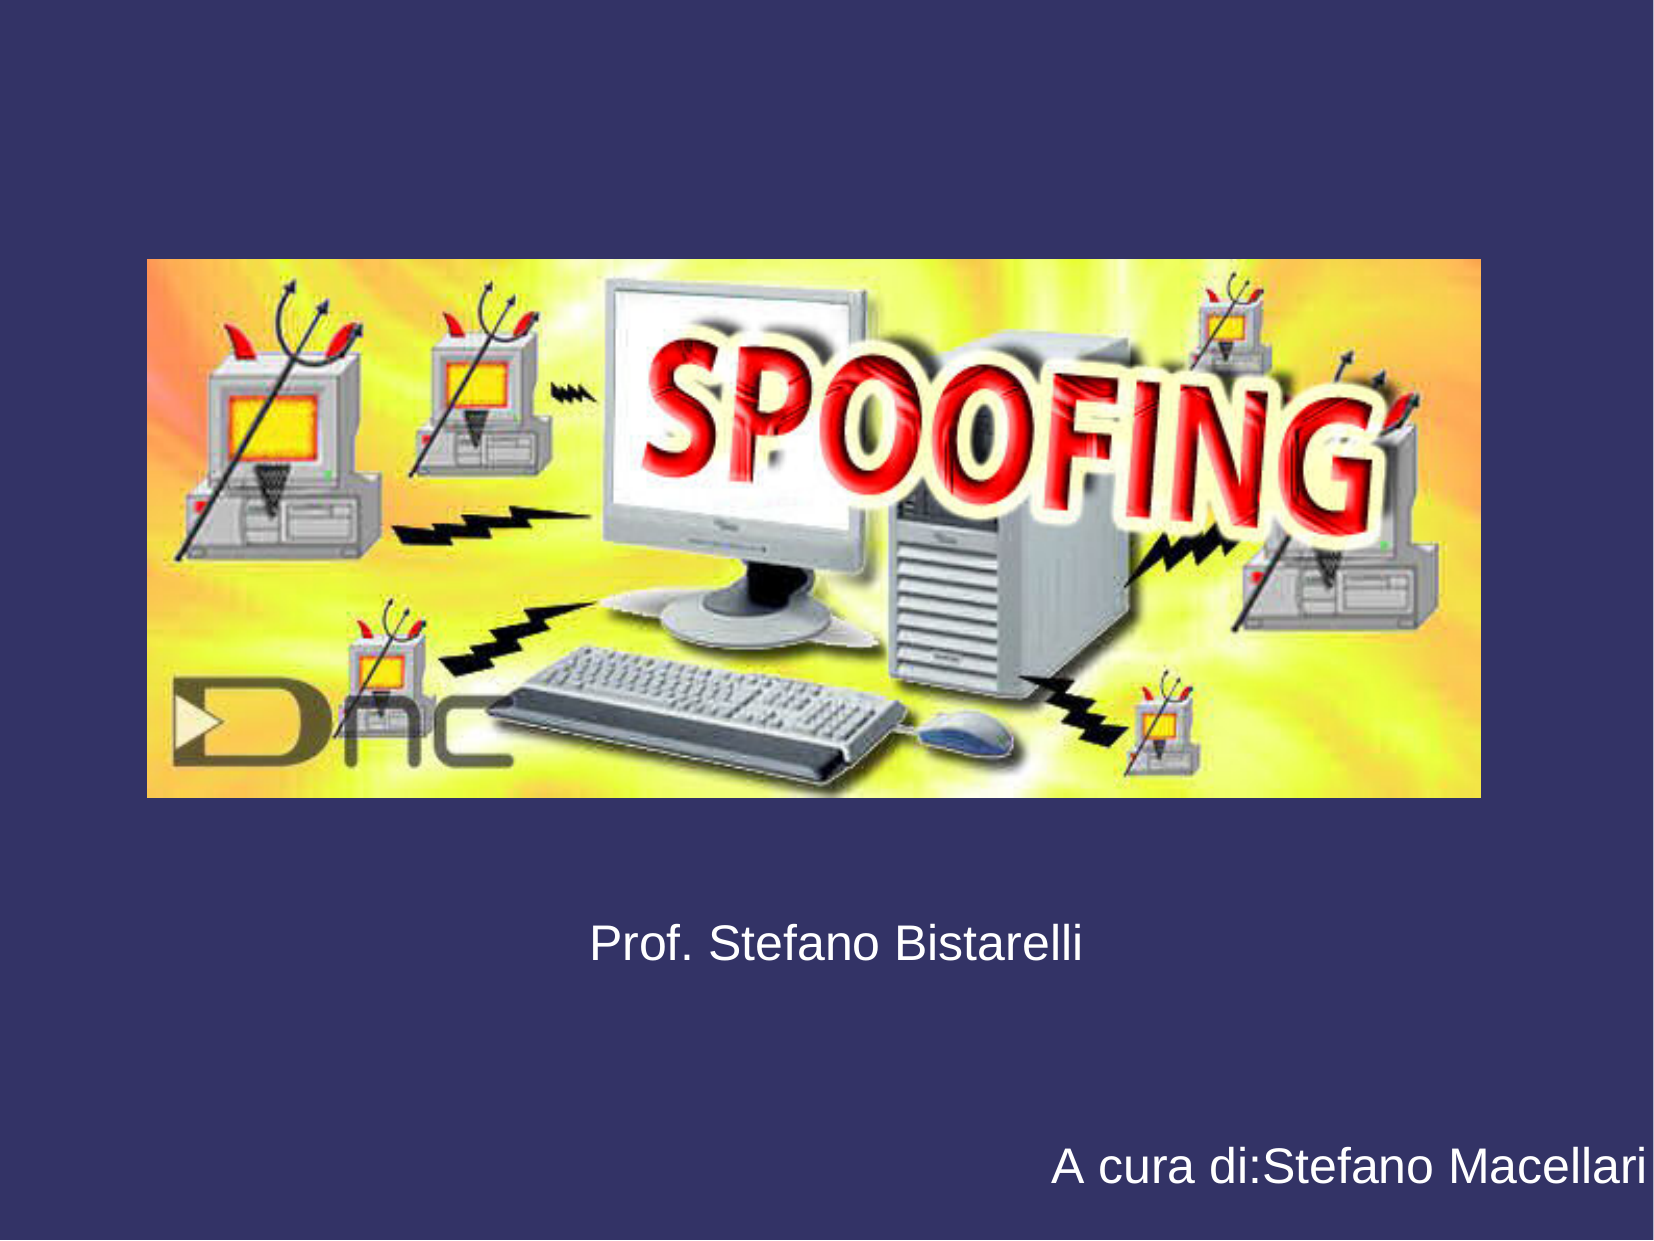

#
 Prof. Stefano Bistarelli
 A cura di:Stefano Macellari